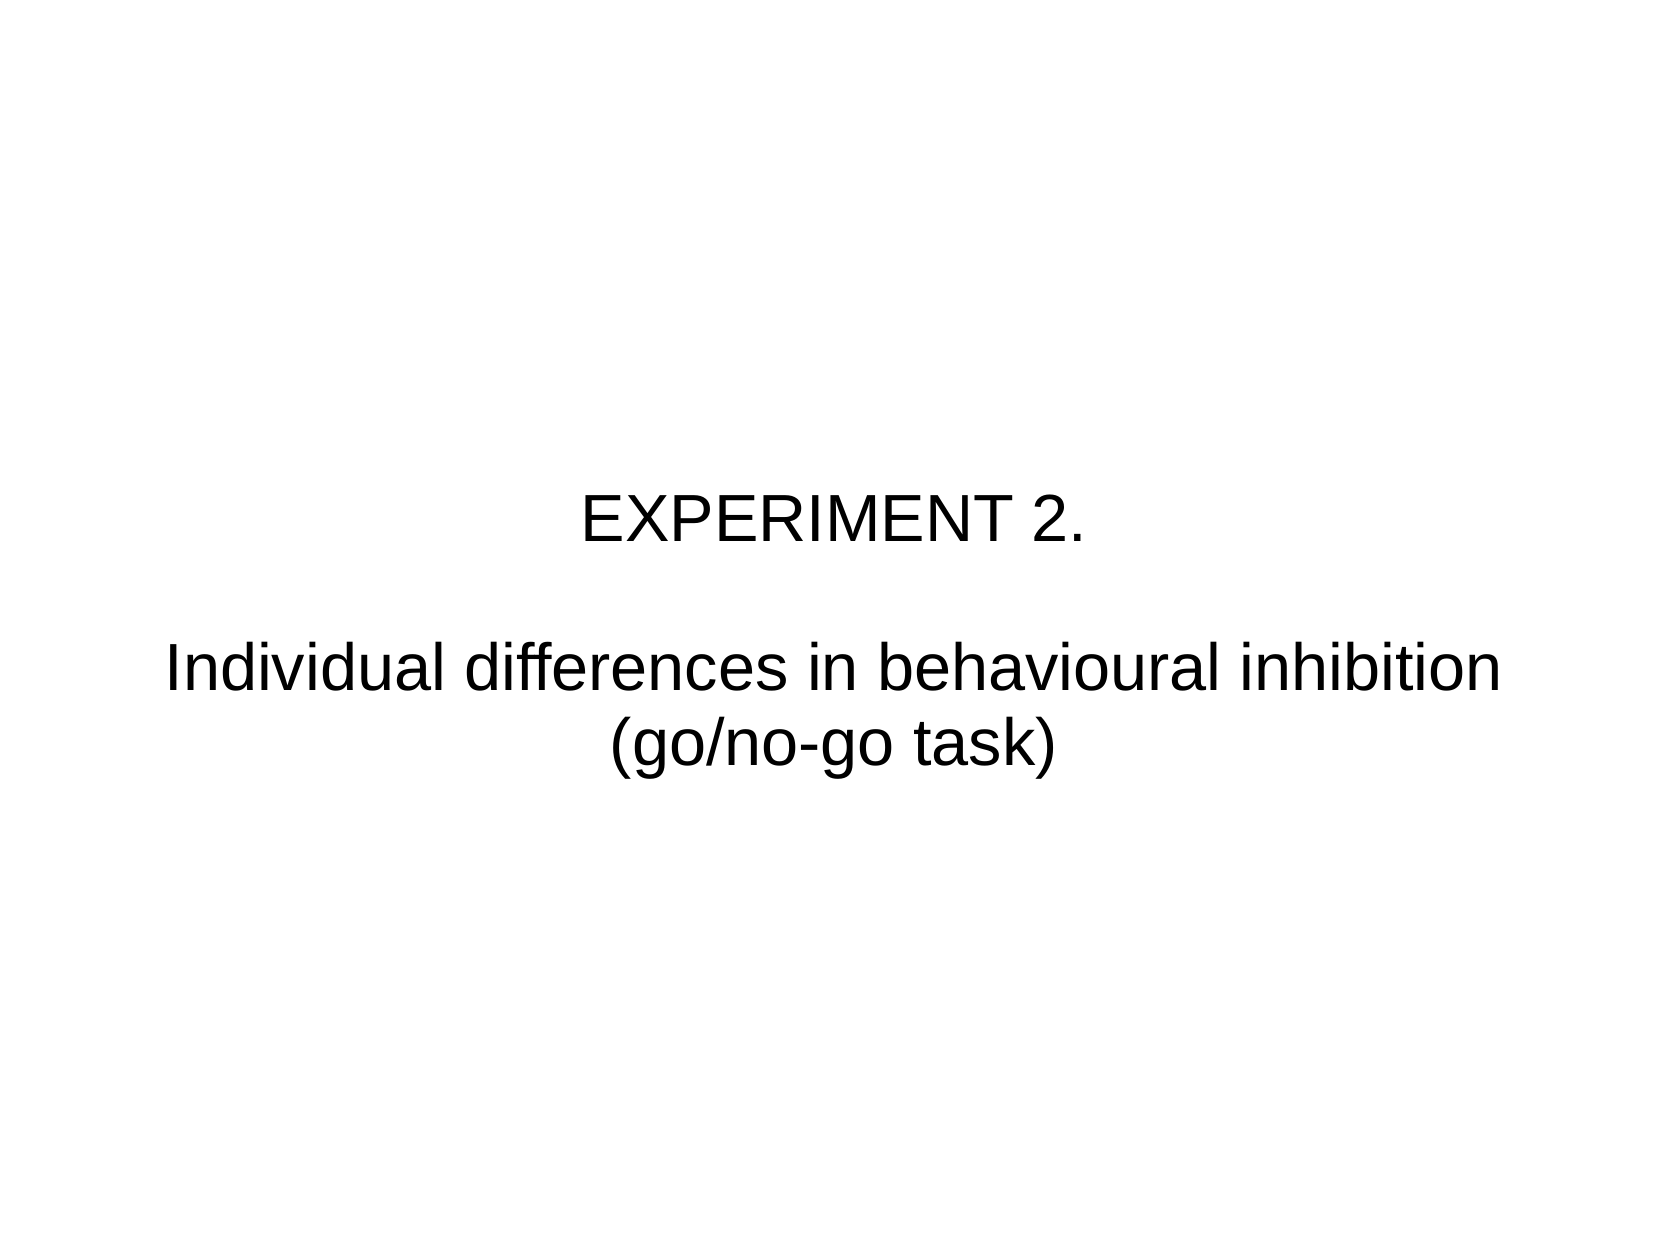

# EXPERIMENT 2. Individual differences in behavioural inhibition (go/no-go task)